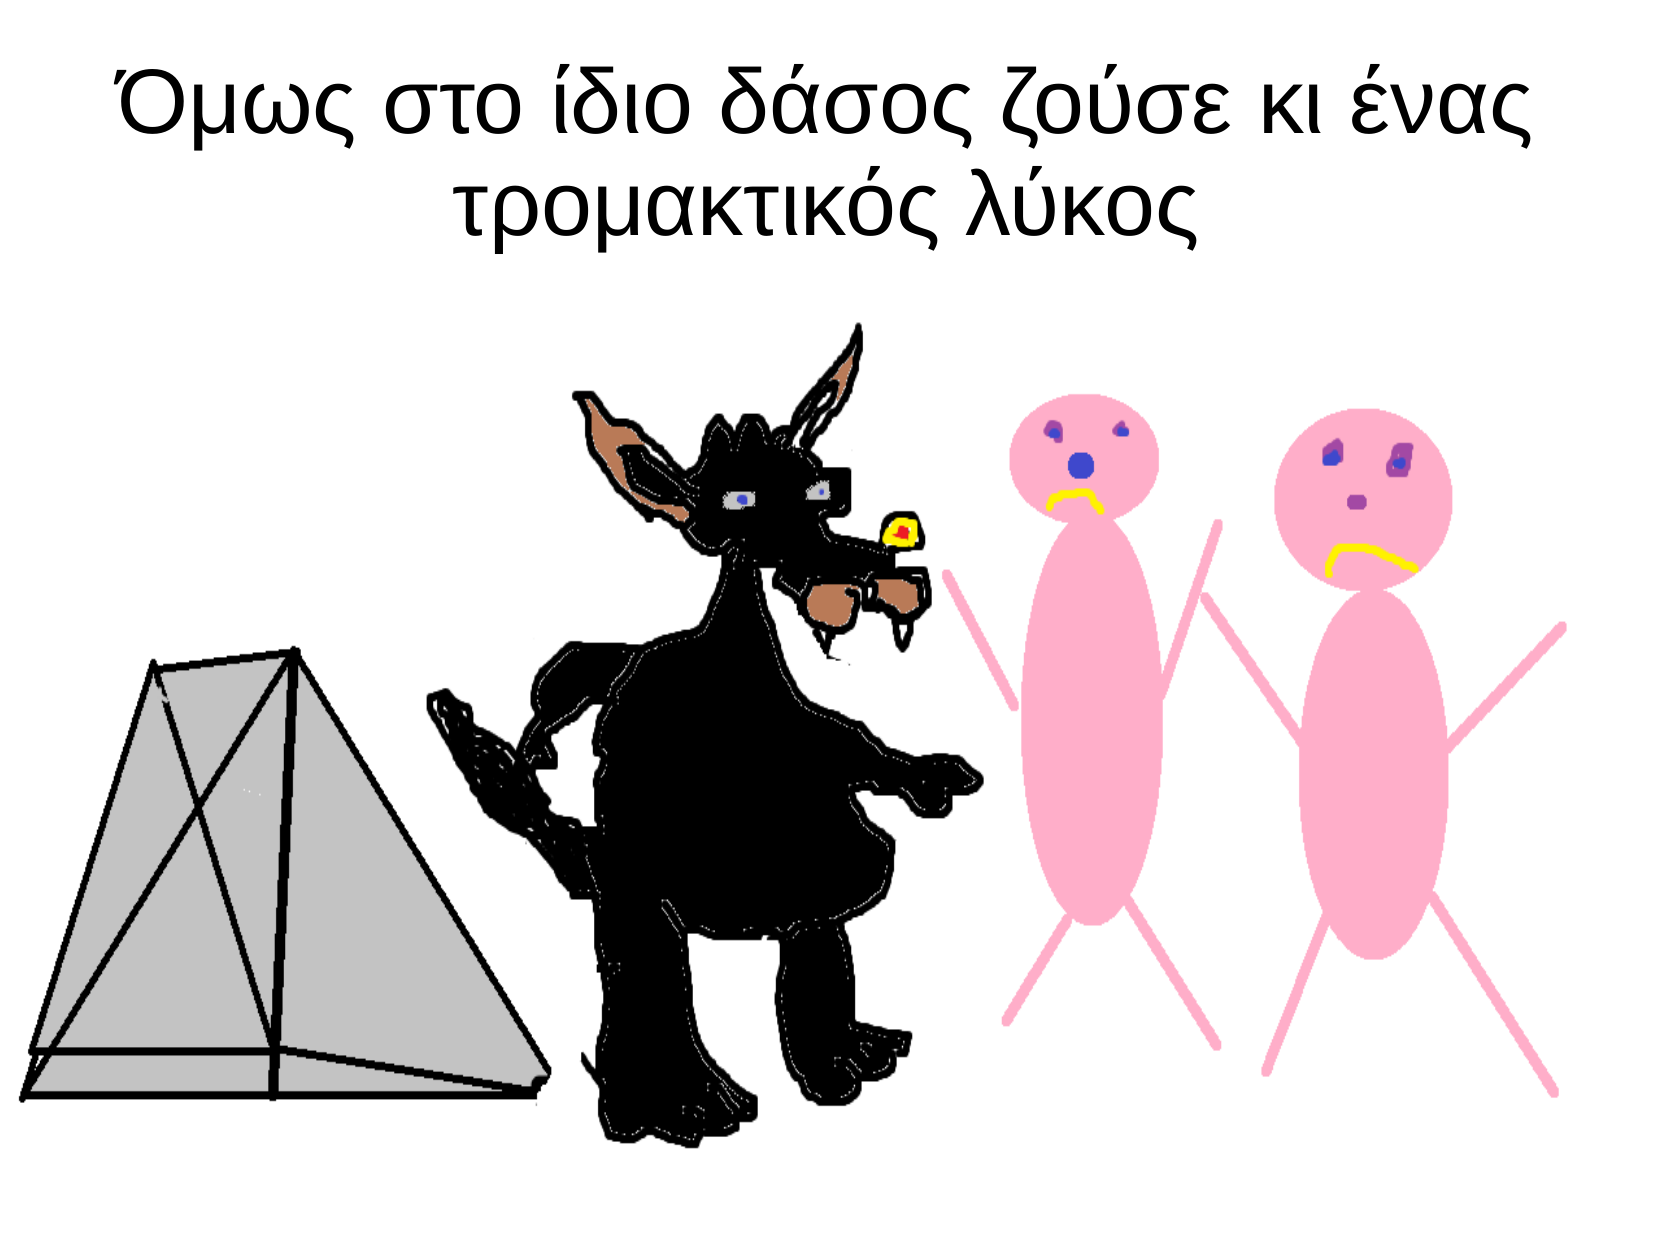

# Όμως στο ίδιο δάσος ζούσε κι ένας τρομακτικός λύκος